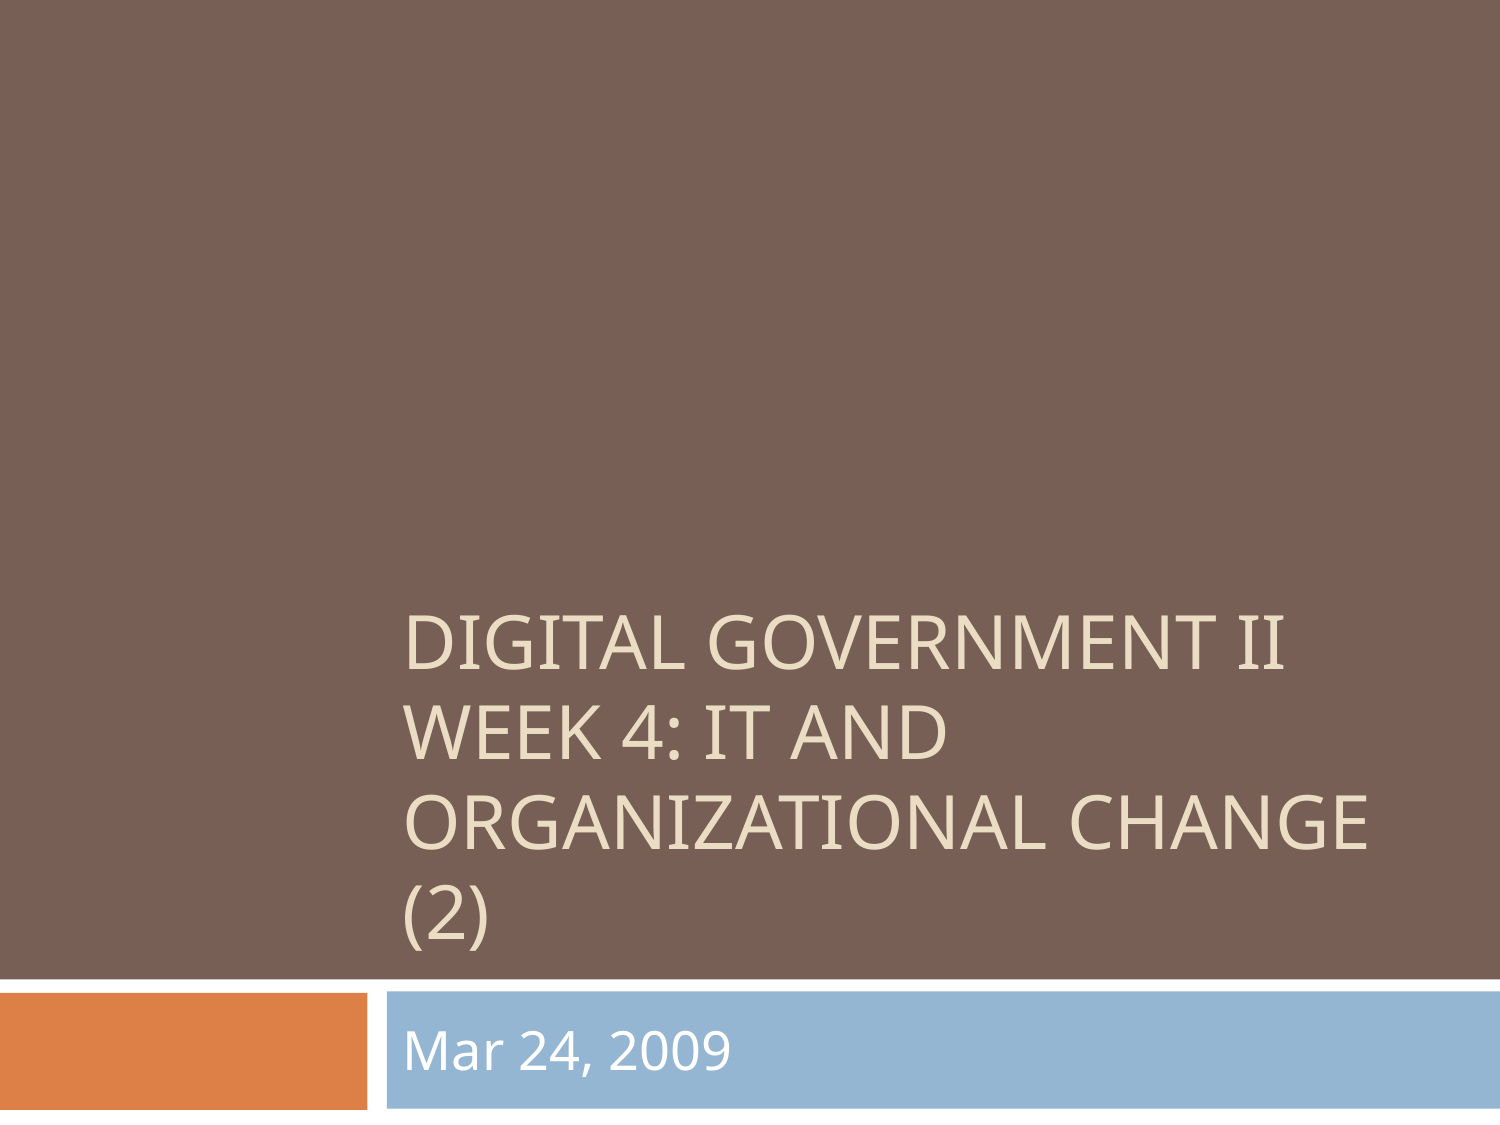

# DIGITAL GOVERNMENT II WEEK 4: IT AND ORGANIZATIONAL CHANGE (2)
Mar 24, 2009